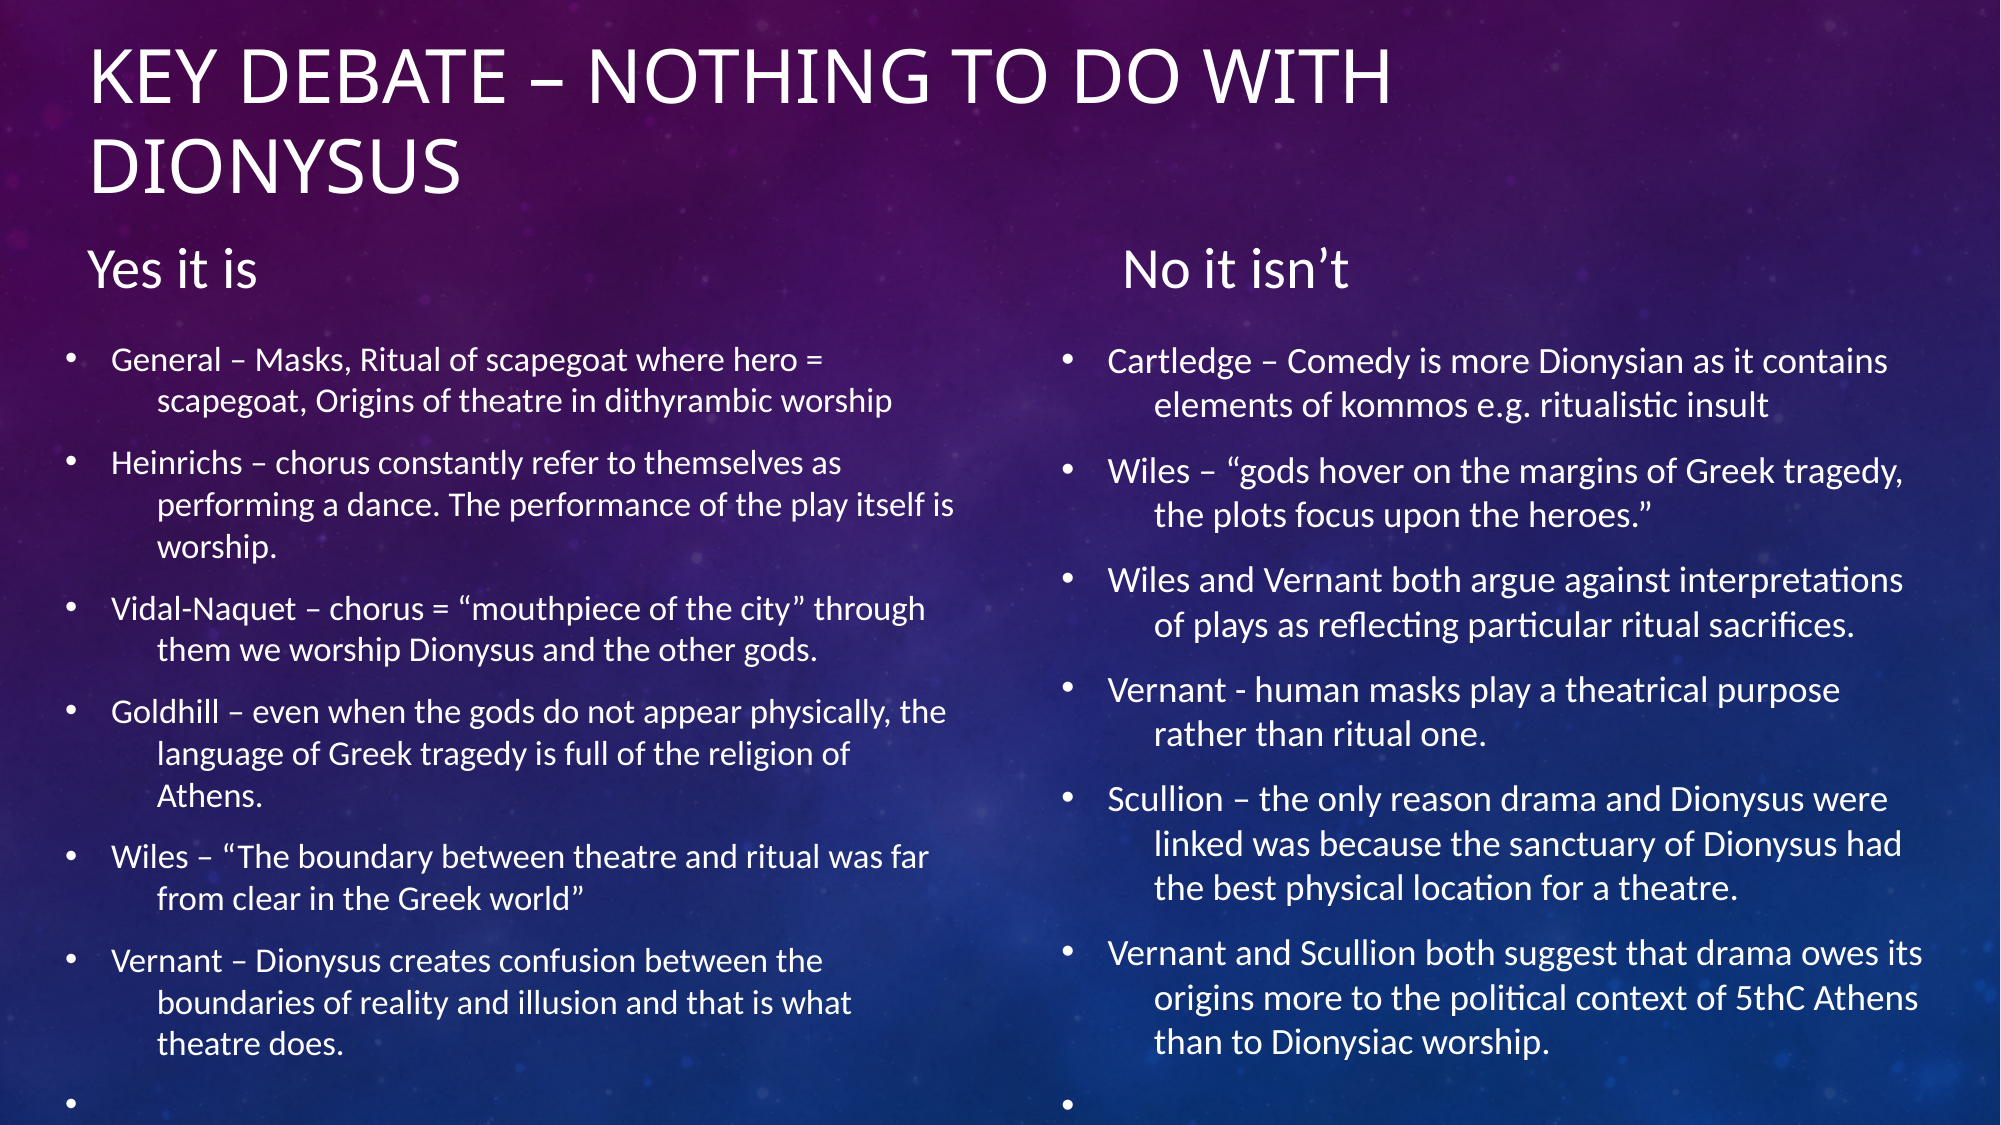

# Key debate – Nothing to do with dionysus
Yes it is
No it isn’t
General – Masks, Ritual of scapegoat where hero = scapegoat, Origins of theatre in dithyrambic worship
Heinrichs – chorus constantly refer to themselves as performing a dance. The performance of the play itself is worship.
Vidal-Naquet – chorus = “mouthpiece of the city” through them we worship Dionysus and the other gods.
Goldhill – even when the gods do not appear physically, the language of Greek tragedy is full of the religion of Athens.
Wiles – “The boundary between theatre and ritual was far from clear in the Greek world”
Vernant – Dionysus creates confusion between the boundaries of reality and illusion and that is what theatre does.
Cartledge – Comedy is more Dionysian as it contains elements of kommos e.g. ritualistic insult
Wiles – “gods hover on the margins of Greek tragedy, the plots focus upon the heroes.”
Wiles and Vernant both argue against interpretations of plays as reflecting particular ritual sacrifices.
Vernant - human masks play a theatrical purpose rather than ritual one.
Scullion – the only reason drama and Dionysus were linked was because the sanctuary of Dionysus had the best physical location for a theatre.
Vernant and Scullion both suggest that drama owes its origins more to the political context of 5thC Athens than to Dionysiac worship.